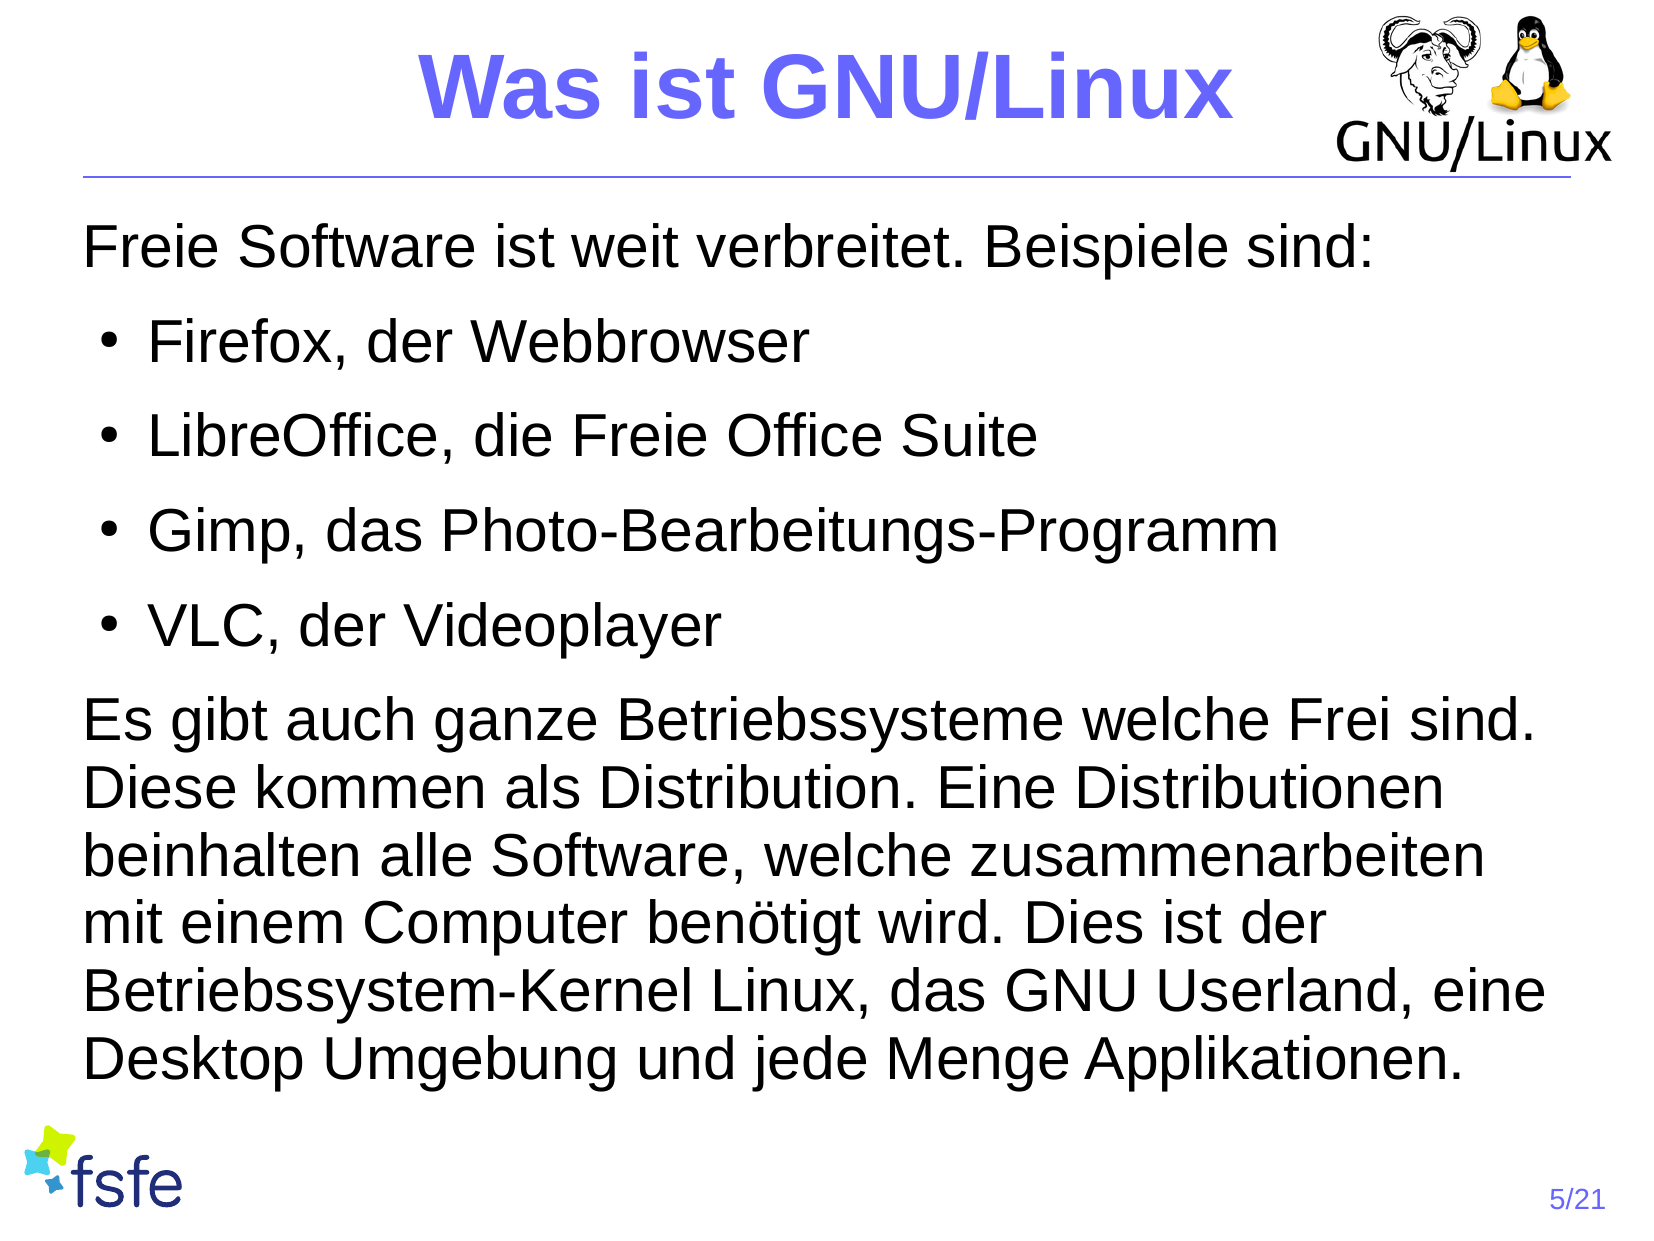

# Was ist GNU/Linux
Freie Software ist weit verbreitet. Beispiele sind:
Firefox, der Webbrowser
LibreOffice, die Freie Office Suite
Gimp, das Photo-Bearbeitungs-Programm
VLC, der Videoplayer
Es gibt auch ganze Betriebssysteme welche Frei sind. Diese kommen als Distribution. Eine Distributionen beinhalten alle Software, welche zusammenarbeiten mit einem Computer benötigt wird. Dies ist der Betriebssystem-Kernel Linux, das GNU Userland, eine Desktop Umgebung und jede Menge Applikationen.
5